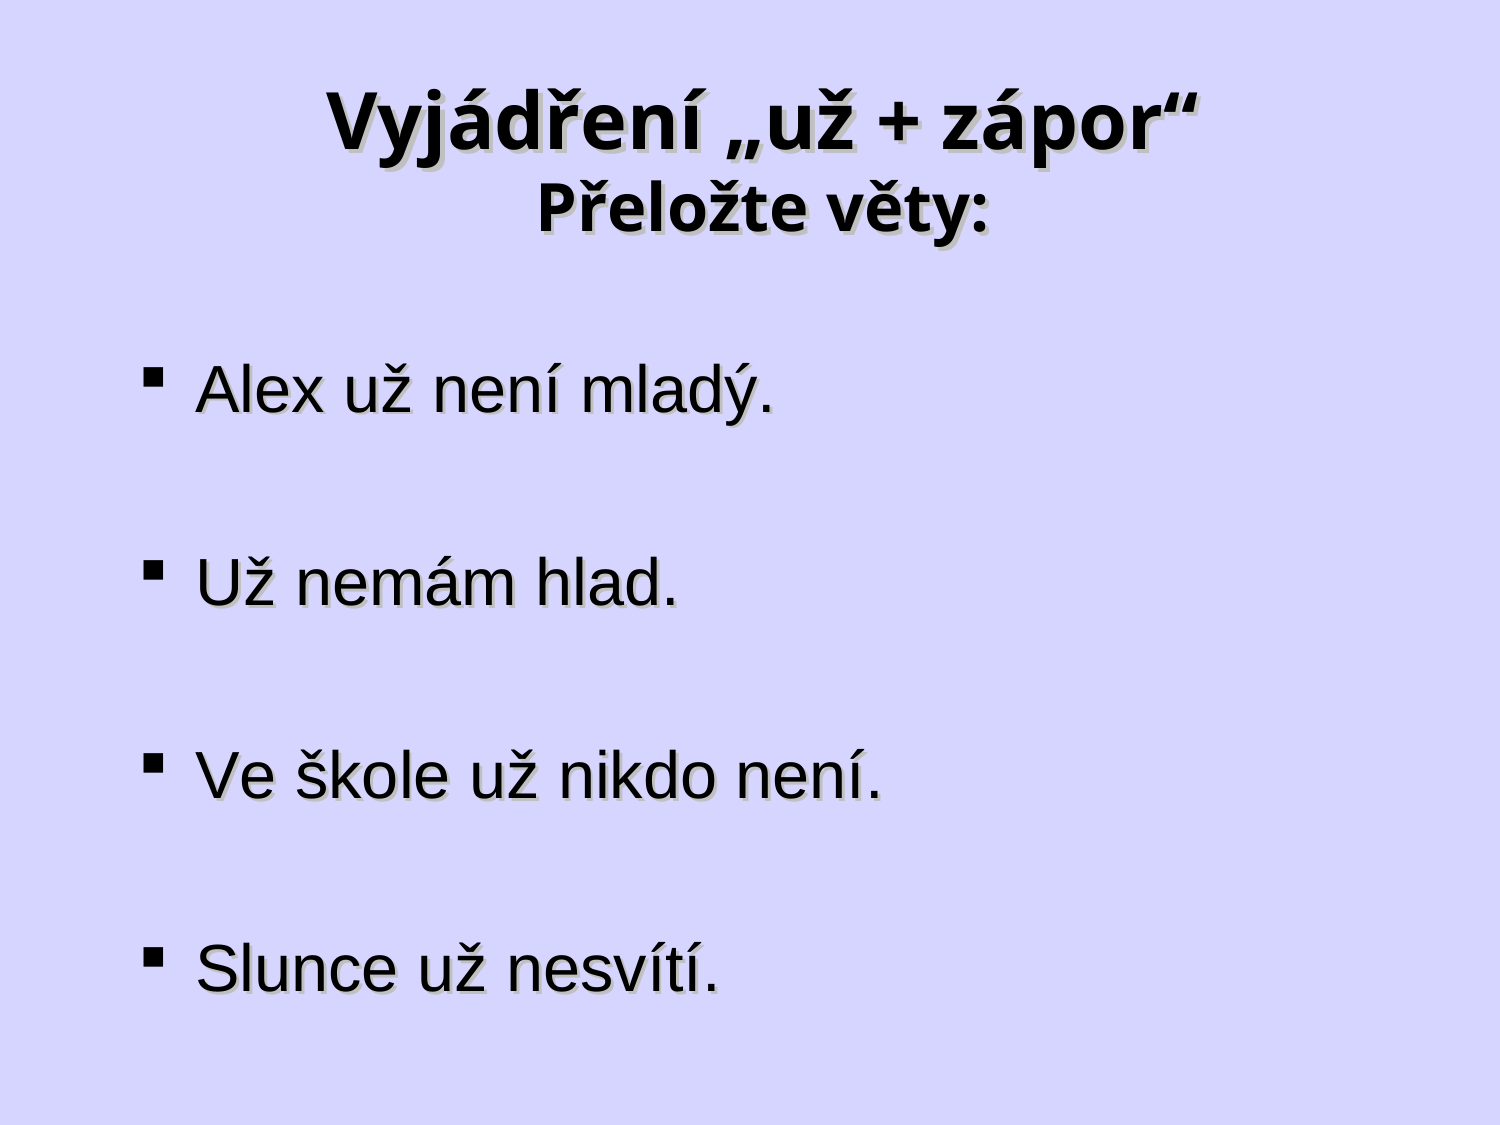

# Vyjádření „už + zápor“ Přeložte věty:
Alex už není mladý.
Už nemám hlad.
Ve škole už nikdo není.
Slunce už nesvítí.